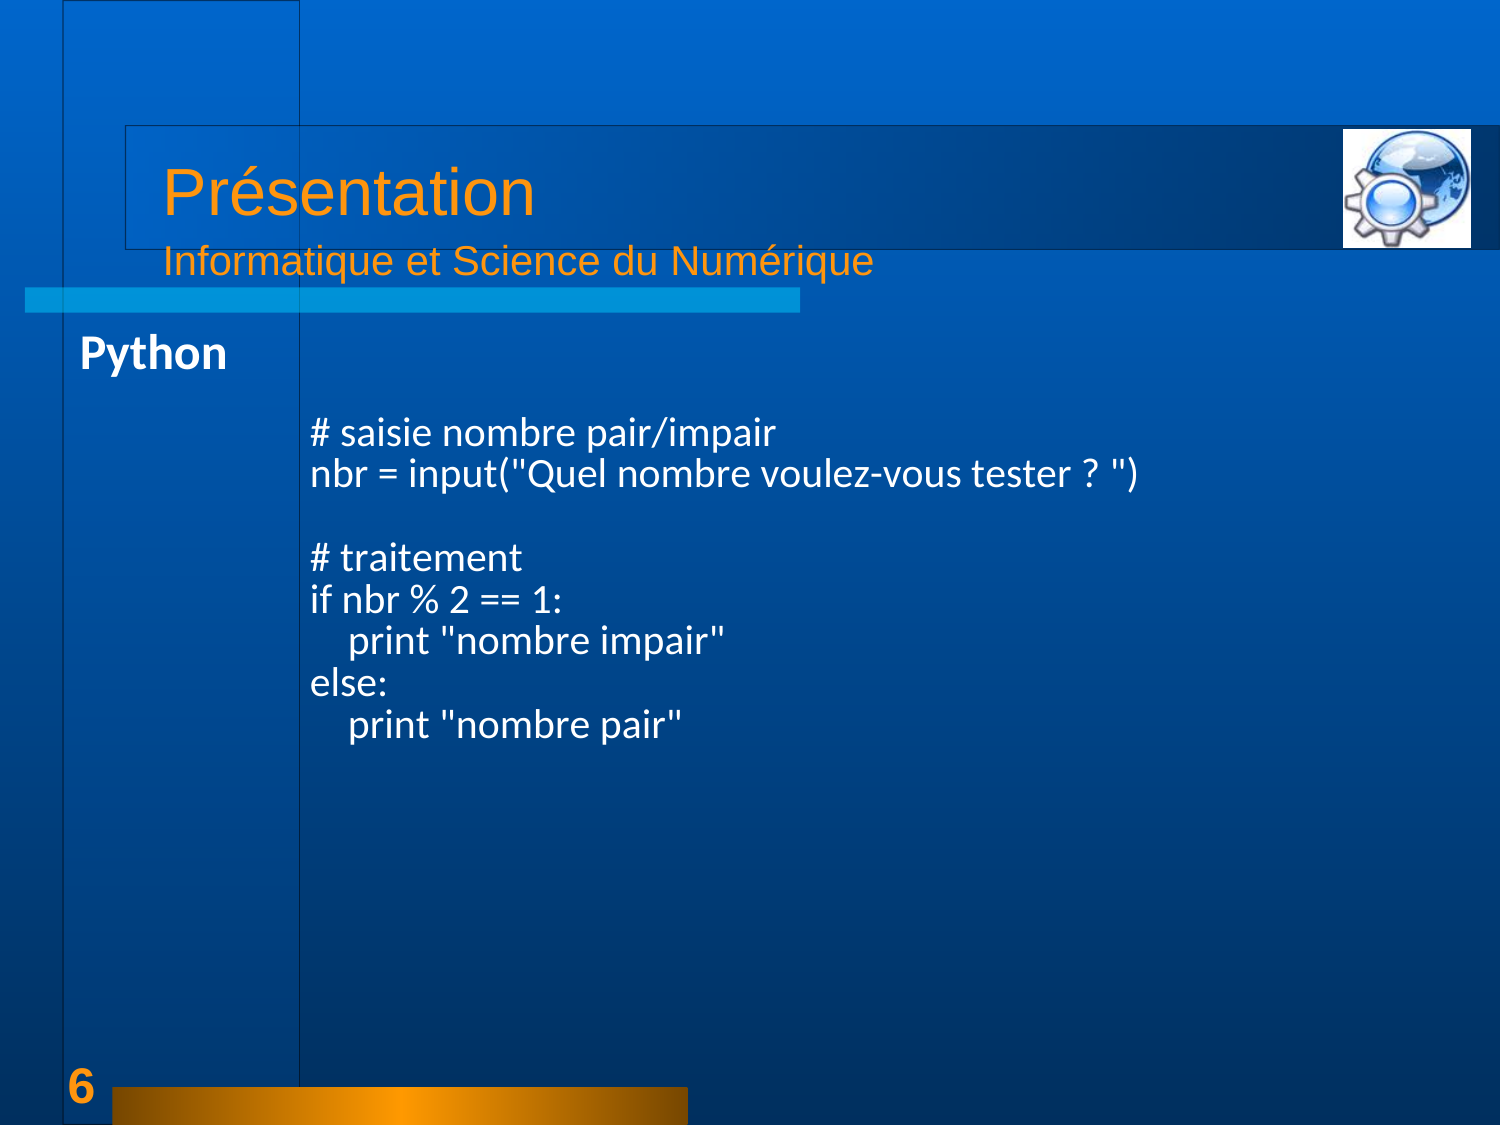

Python
# saisie nombre pair/impair
nbr = input("Quel nombre voulez-vous tester ? ")
# traitement
if nbr % 2 == 1:
 print "nombre impair"
else:
 print "nombre pair"